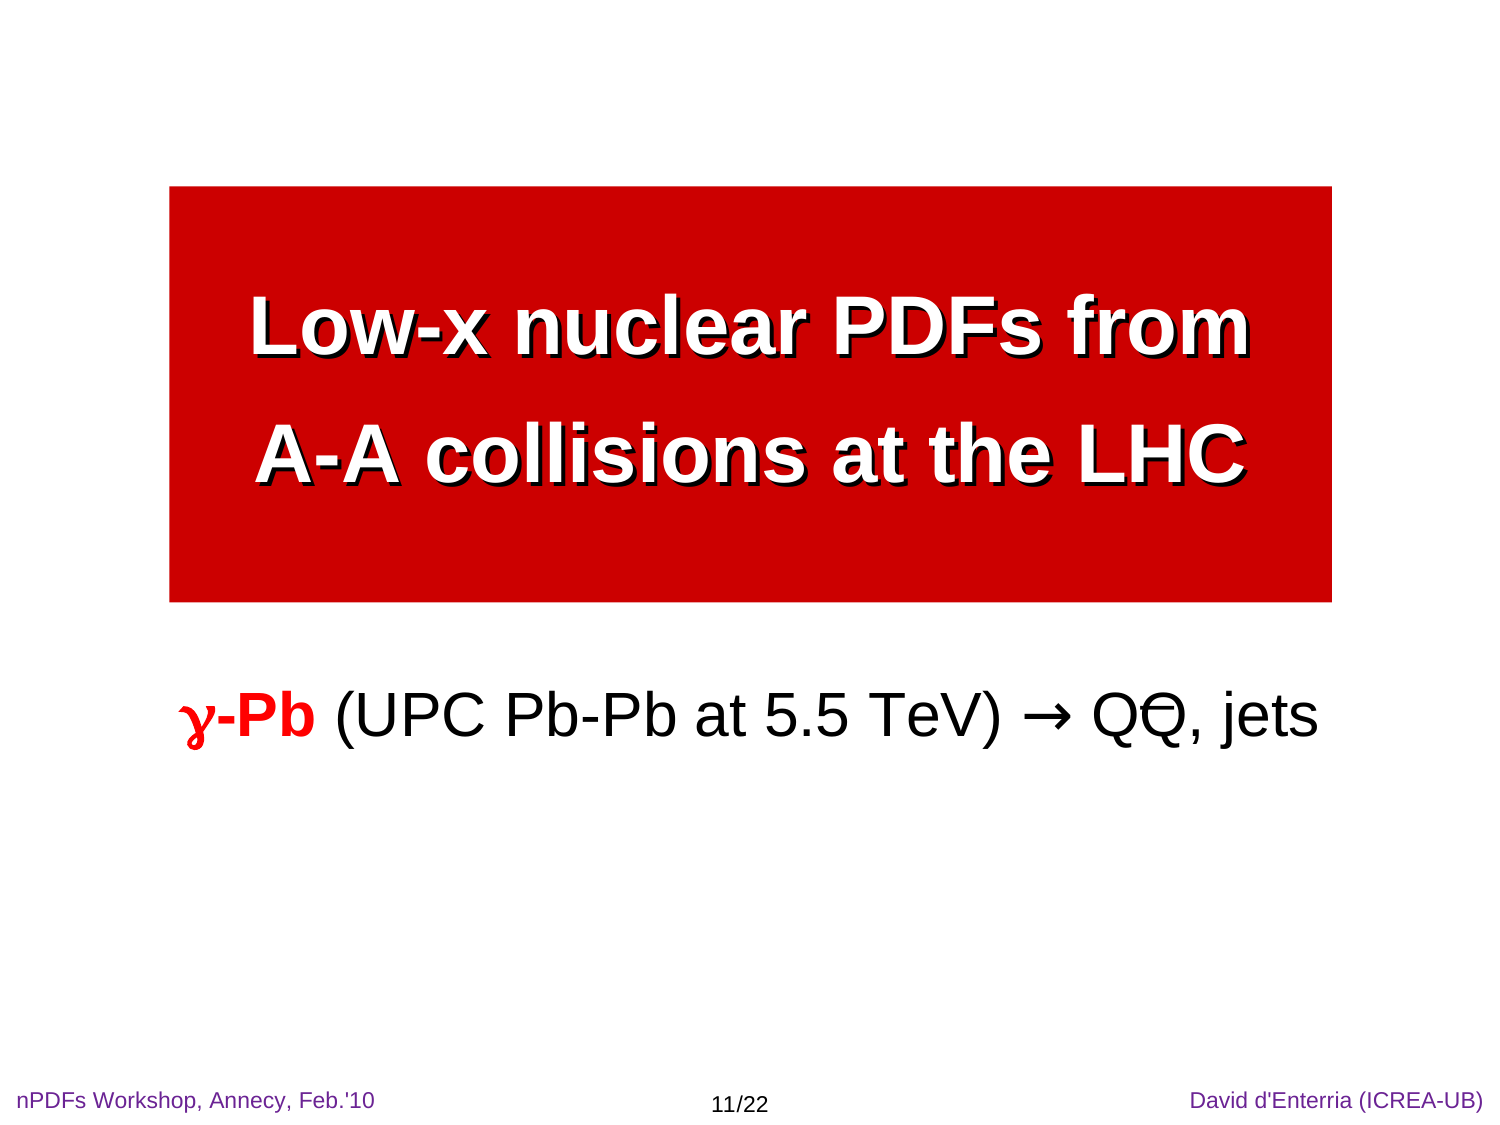

# Low-x nuclear PDFs from A-A collisions at the LHC
_
 g-Pb (UPC Pb-Pb at 5.5 TeV) → QQ, jets